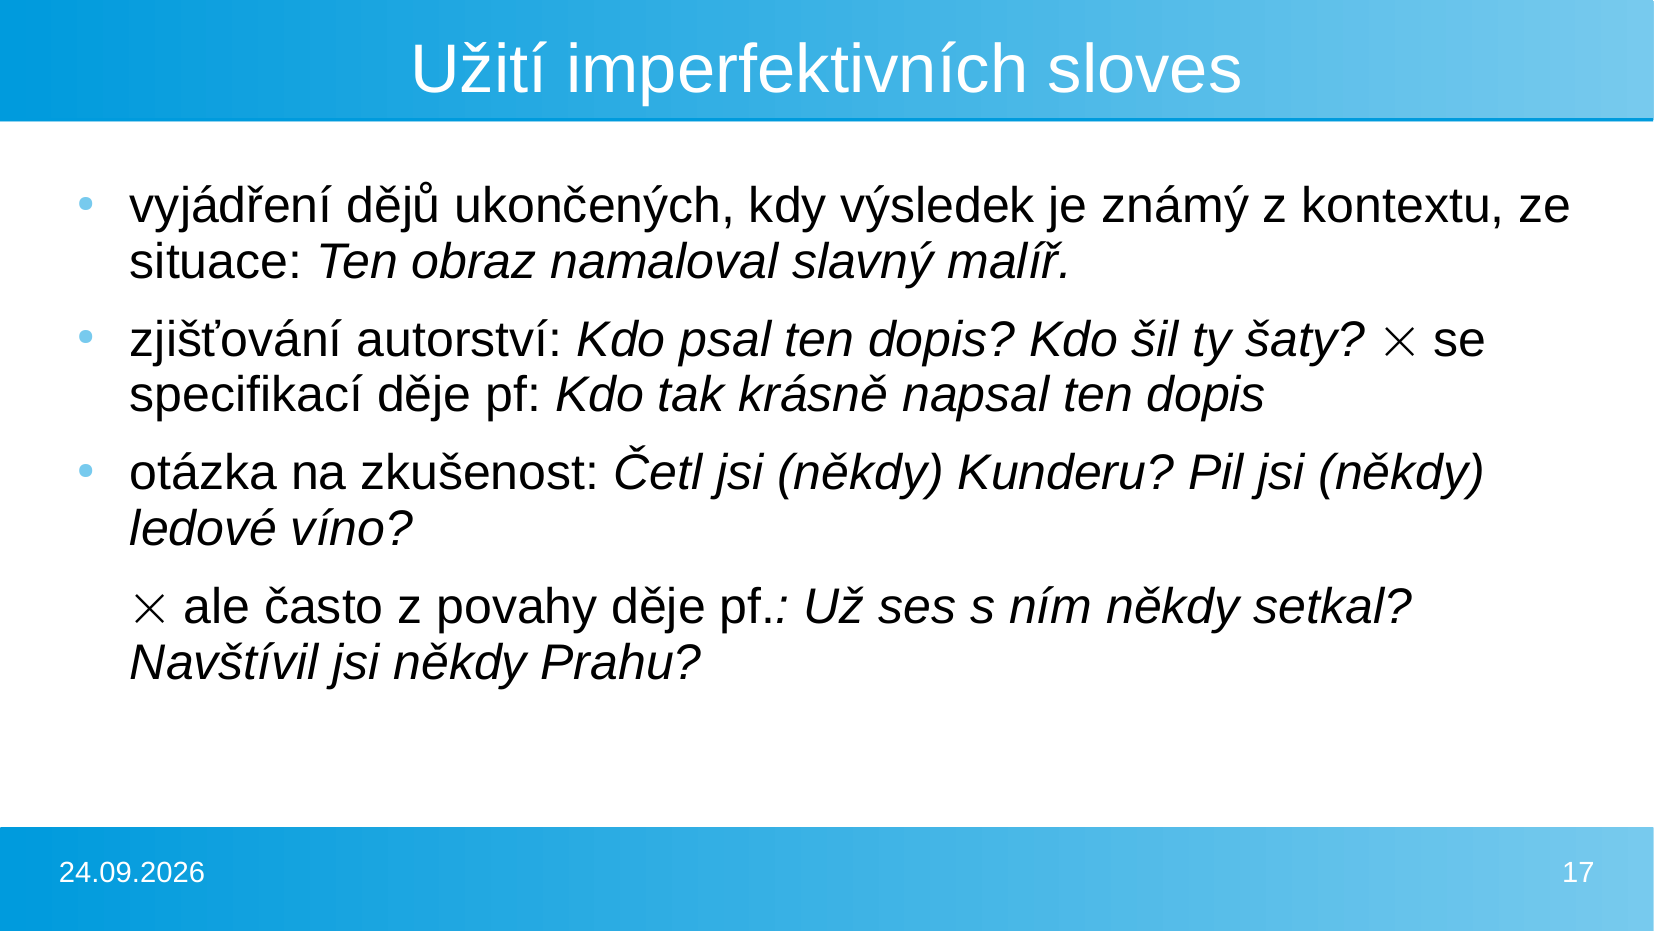

# Užití imperfektivních sloves
vyjádření dějů ukončených, kdy výsledek je známý z kontextu, ze situace: Ten obraz namaloval slavný malíř.
zjišťování autorství: Kdo psal ten dopis? Kdo šil ty šaty?  se specifikací děje pf: Kdo tak krásně napsal ten dopis
otázka na zkušenost: Četl jsi (někdy) Kunderu? Pil jsi (někdy) ledové víno?
 ale často z povahy děje pf.: Už ses s ním někdy setkal? Navštívil jsi někdy Prahu?
17